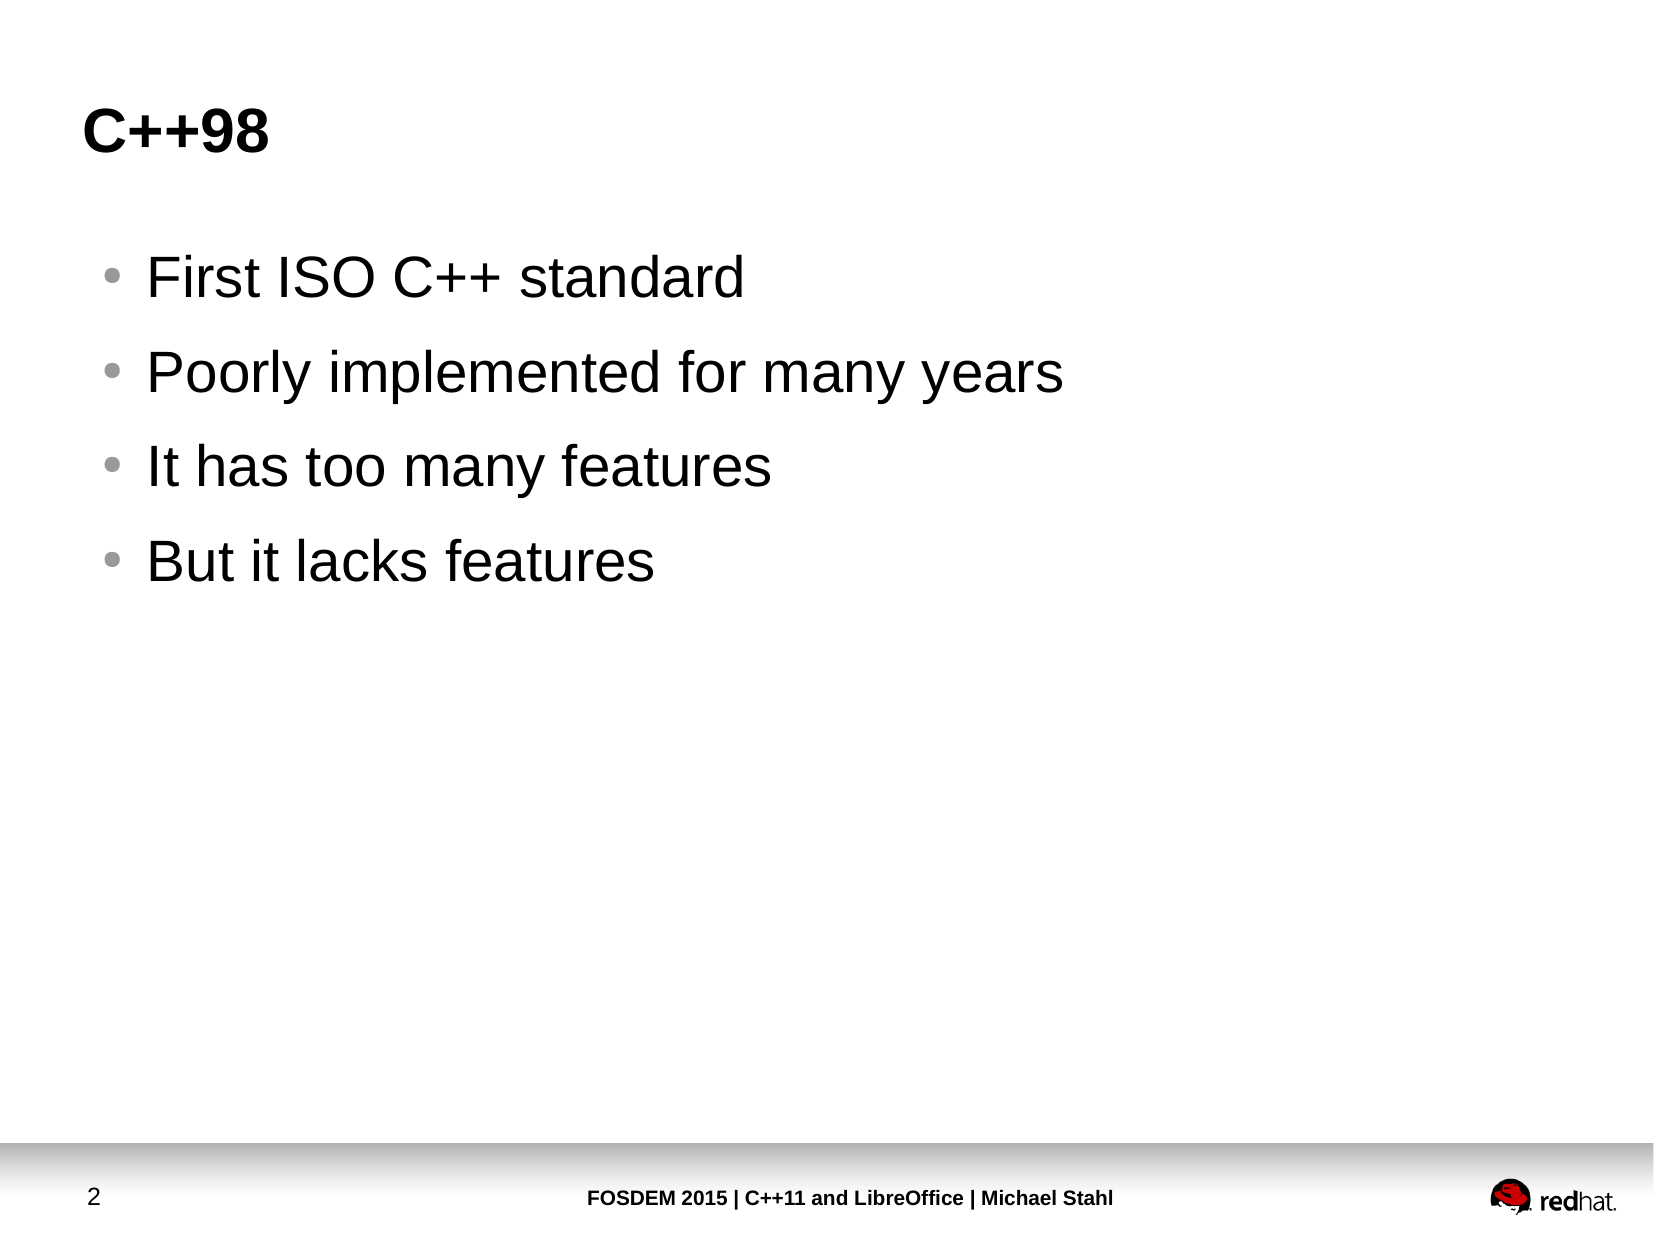

# C++98
First ISO C++ standard
Poorly implemented for many years
It has too many features
But it lacks features